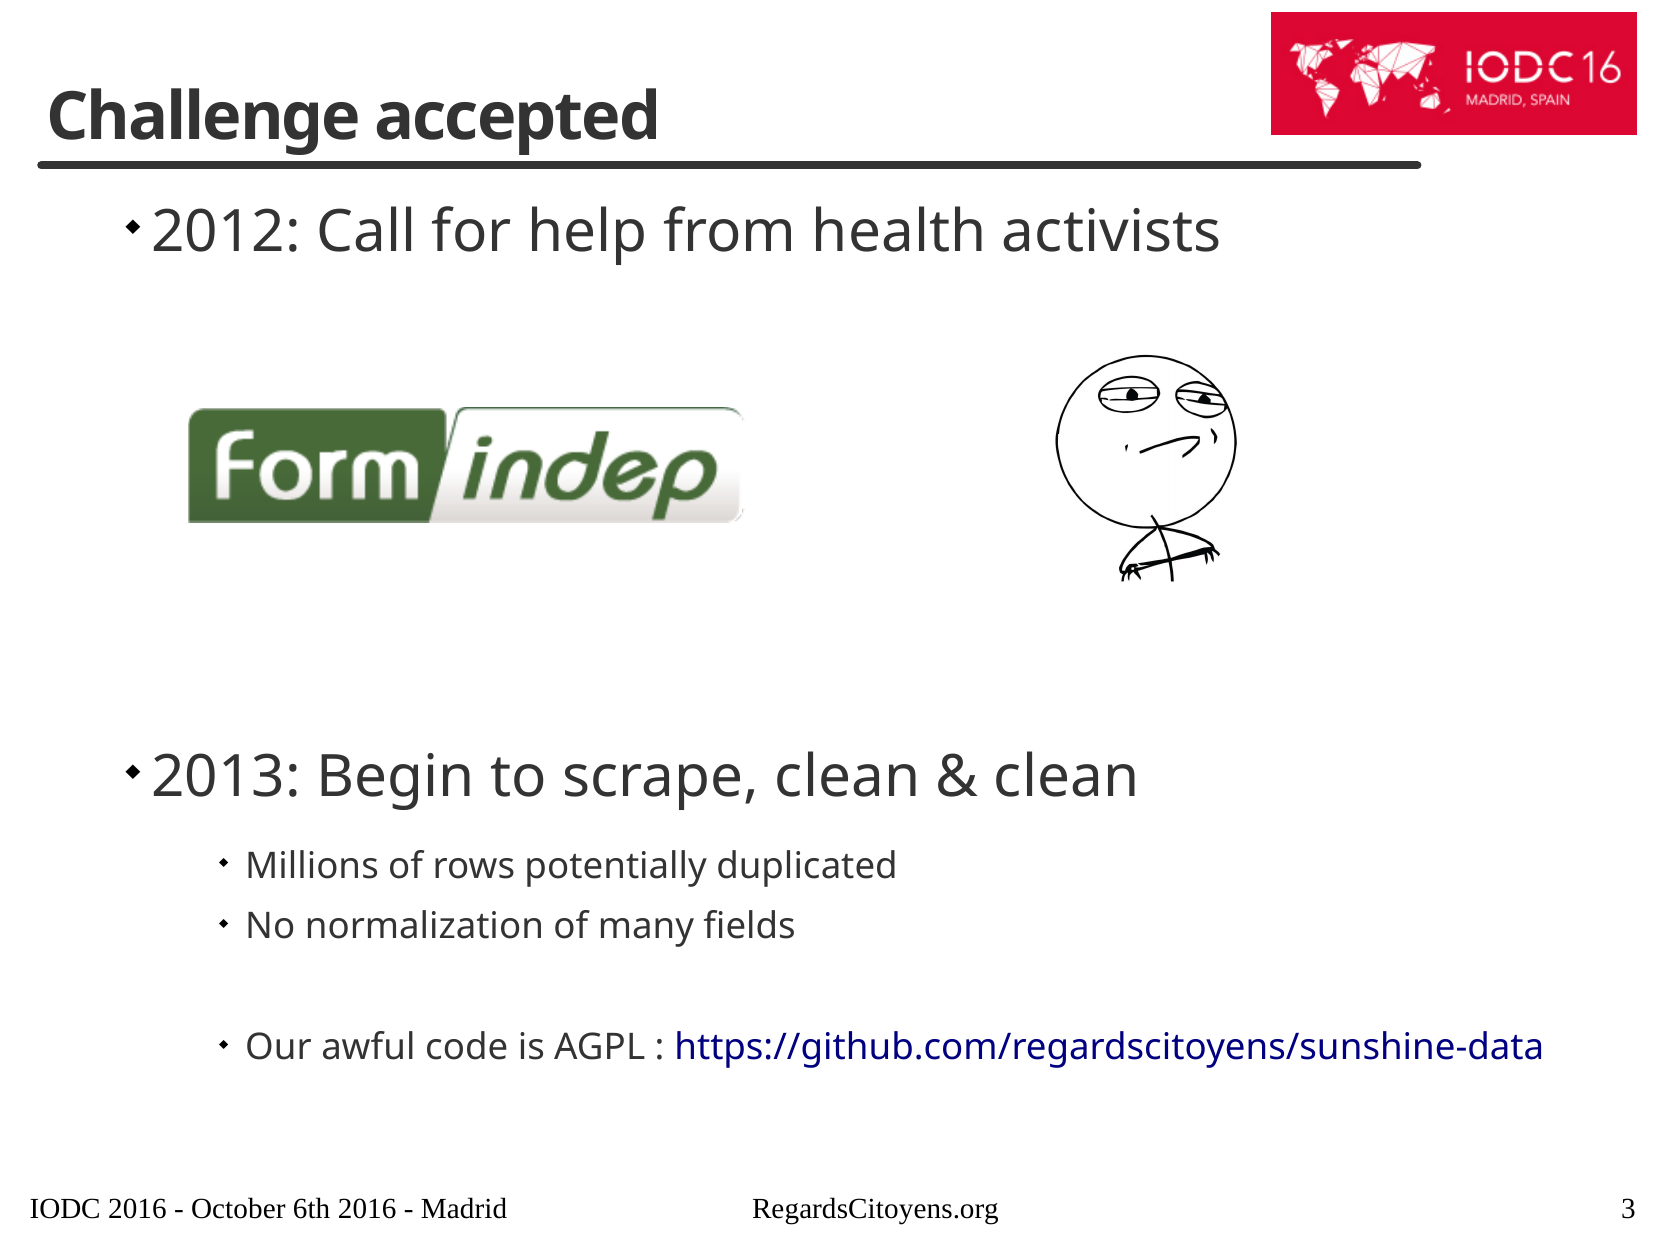

# Challenge accepted
2012: Call for help from health activists
2013: Begin to scrape, clean & clean
Millions of rows potentially duplicated
No normalization of many fields
Our awful code is AGPL : https://github.com/regardscitoyens/sunshine-data
IODC 2016 - October 6th 2016 - Madrid
RegardsCitoyens.org
3